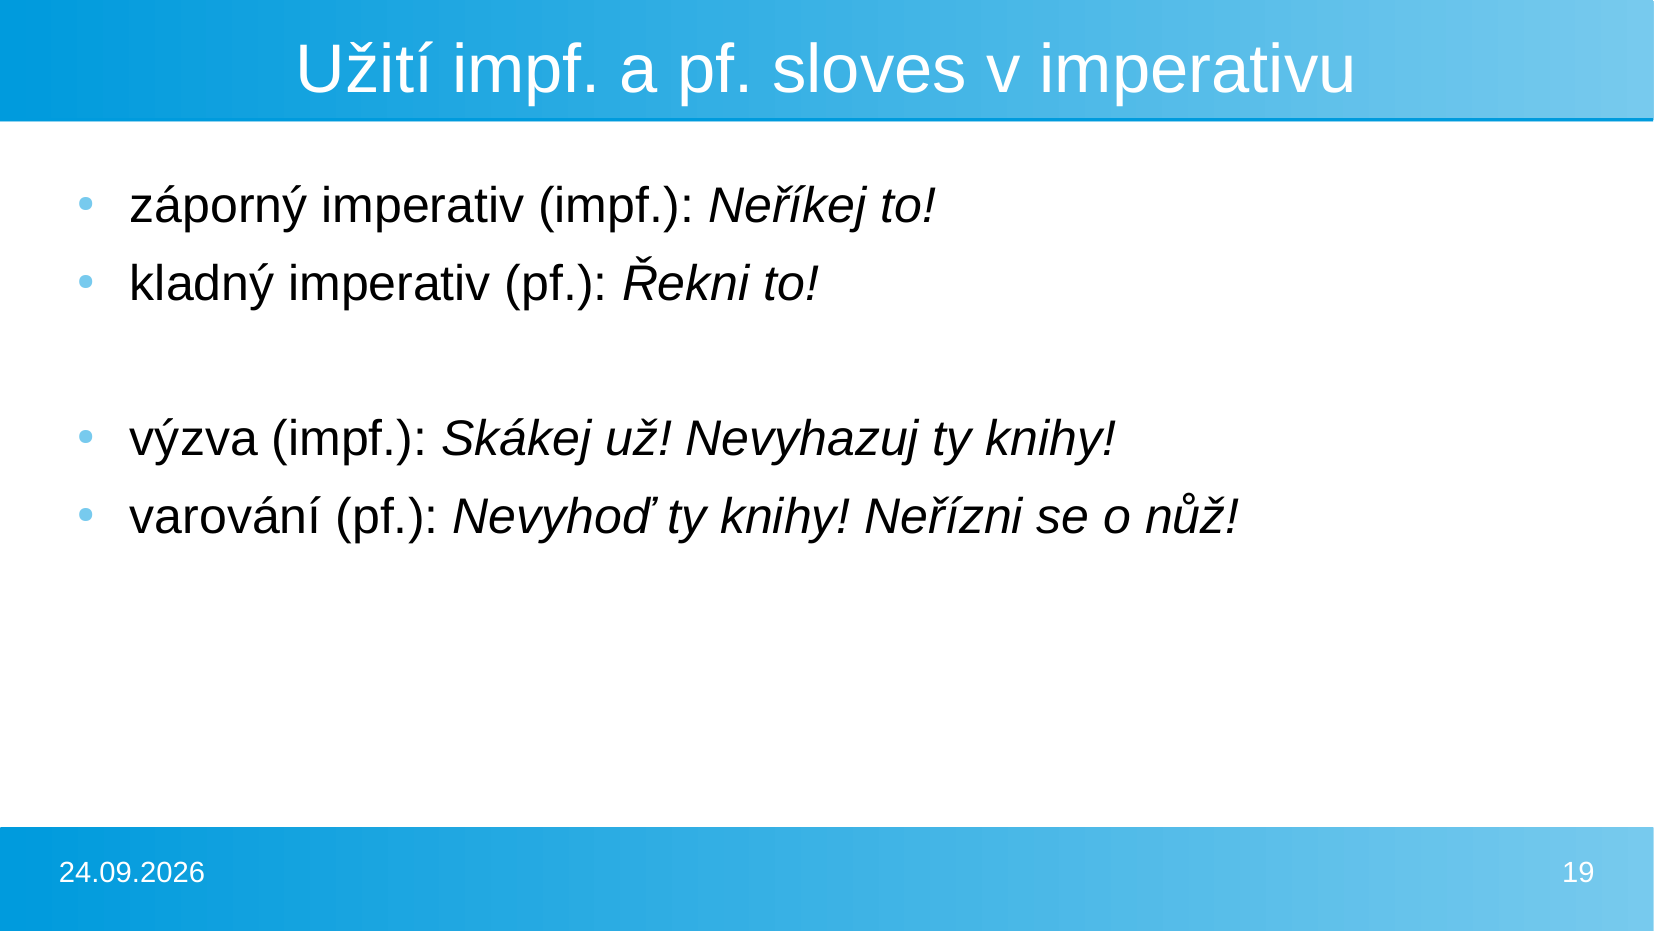

# Užití impf. a pf. sloves v imperativu
záporný imperativ (impf.): Neříkej to!
kladný imperativ (pf.): Řekni to!
výzva (impf.): Skákej už! Nevyhazuj ty knihy!
varování (pf.): Nevyhoď ty knihy! Neřízni se o nůž!
19